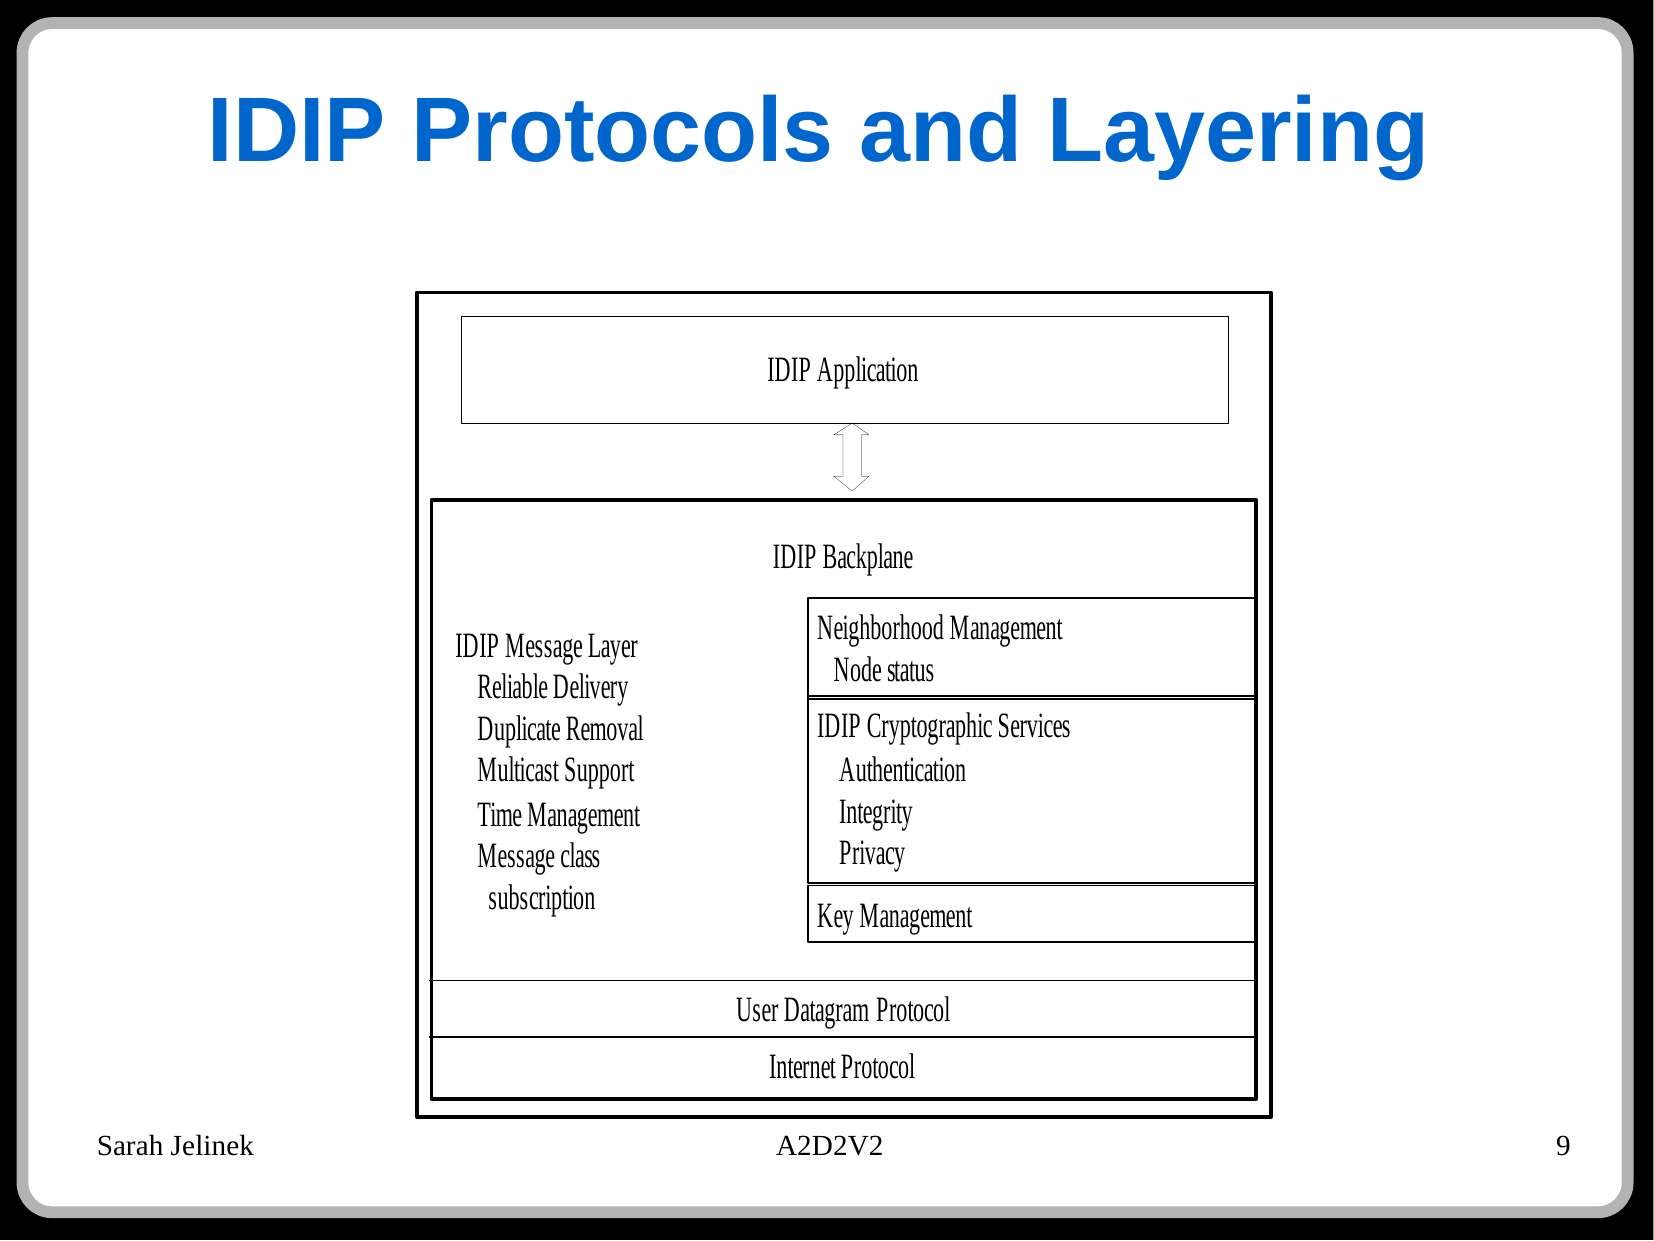

# IDIP Protocols and Layering
Sarah Jelinek A2D2V2
9